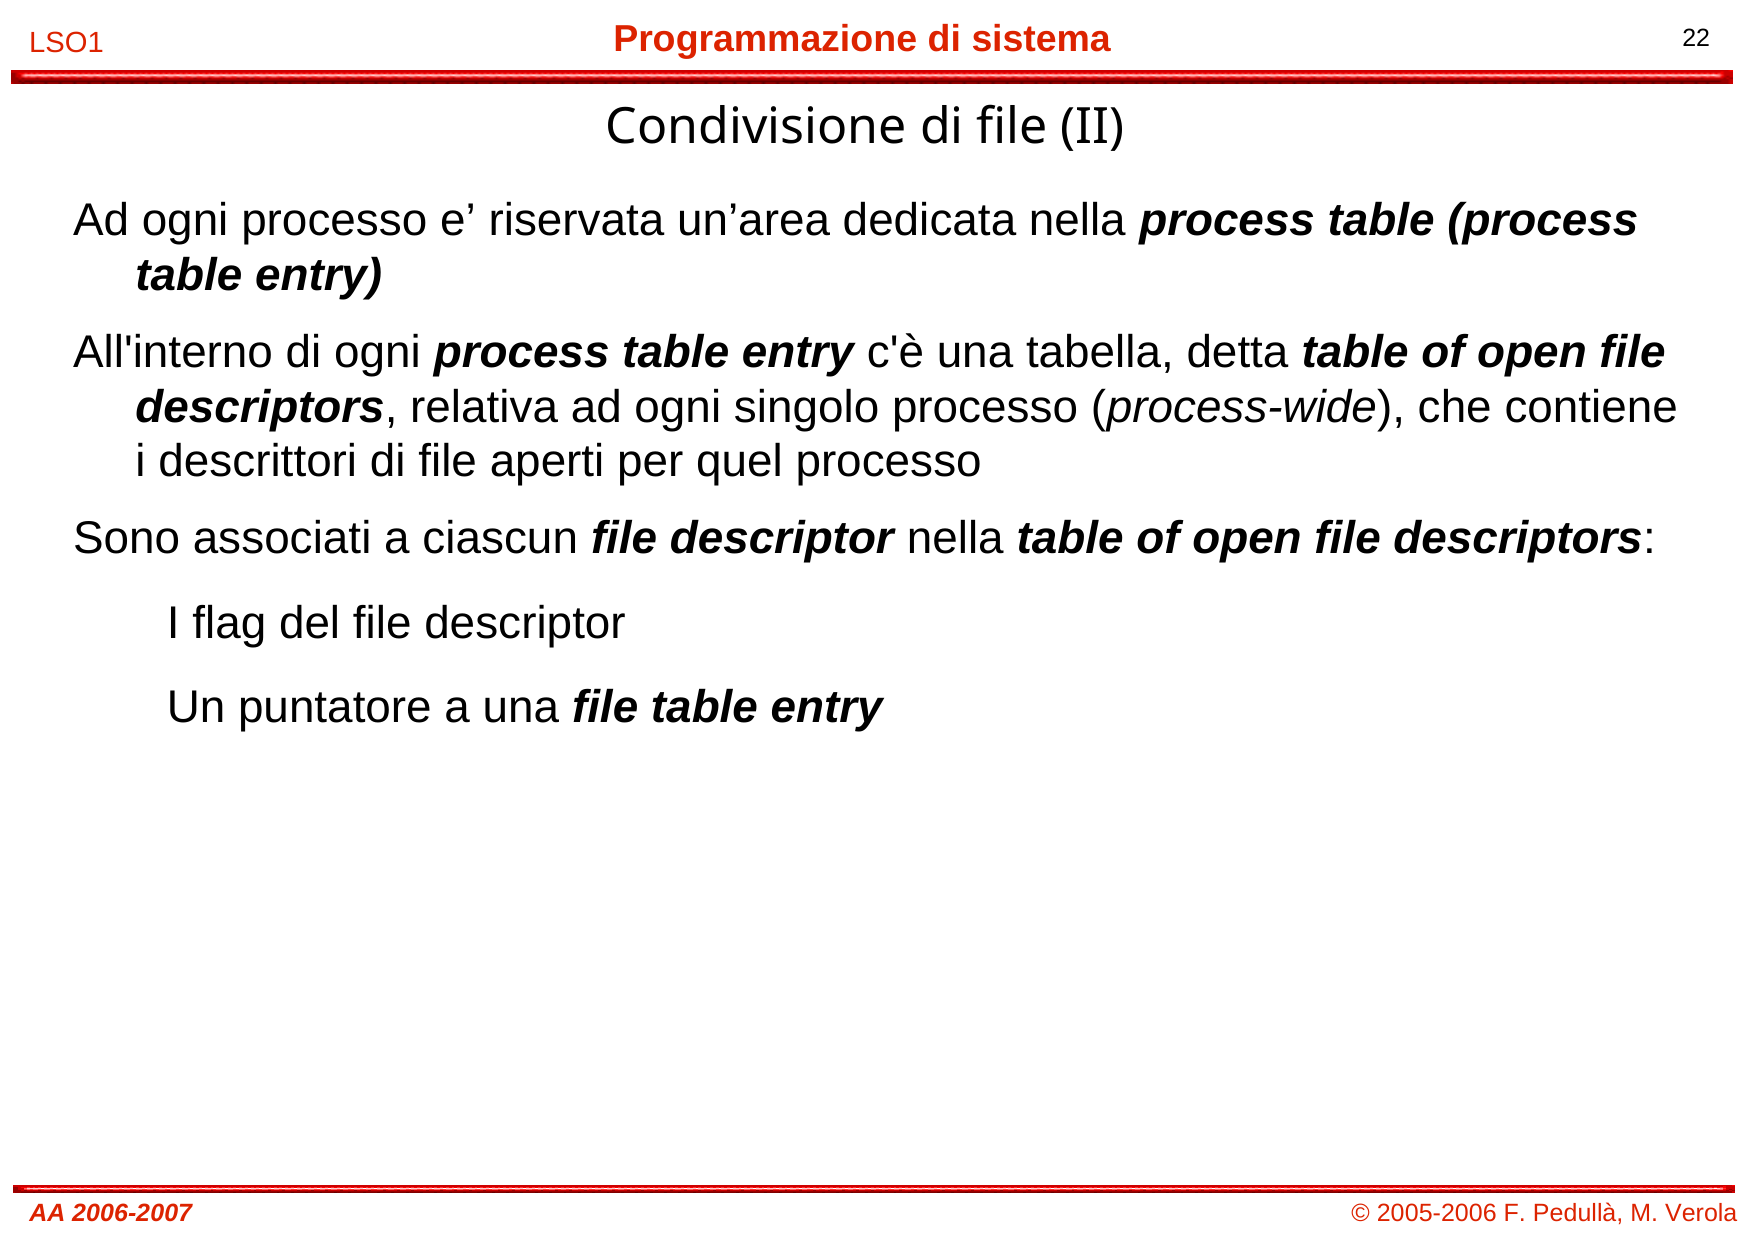

Condivisione di file (II)
# Ad ogni processo e’ riservata un’area dedicata nella process table (process table entry)
All'interno di ogni process table entry c'è una tabella, detta table of open file descriptors, relativa ad ogni singolo processo (process-wide), che contiene i descrittori di file aperti per quel processo
Sono associati a ciascun file descriptor nella table of open file descriptors:
I flag del file descriptor
Un puntatore a una file table entry